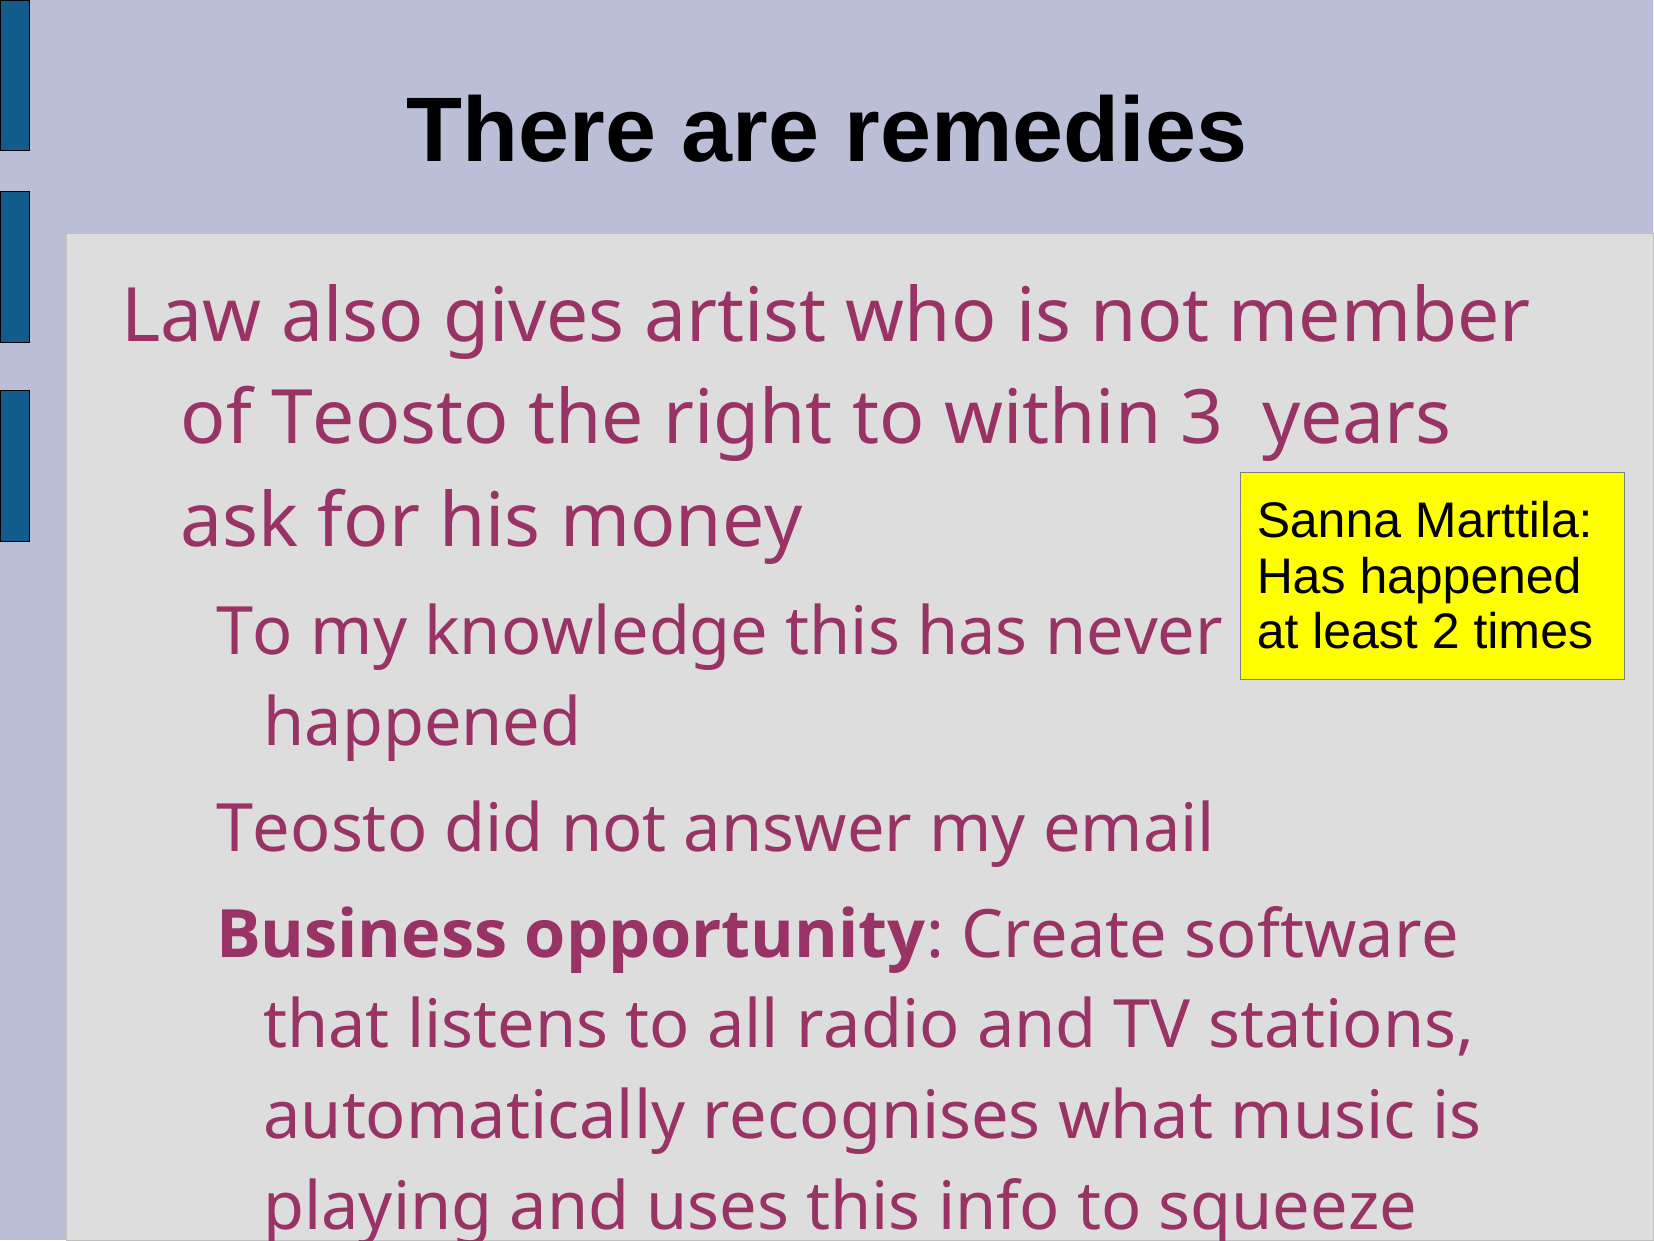

# There are remedies
Law also gives artist who is not member of Teosto the right to within 3 years ask for his money
To my knowledge this has never happened
Teosto did not answer my email
Business opportunity: Create software that listens to all radio and TV stations, automatically recognises what music is playing and uses this info to squeeze non-members money out of Teosto
Sanna Marttila:
Has happened
at least 2 times